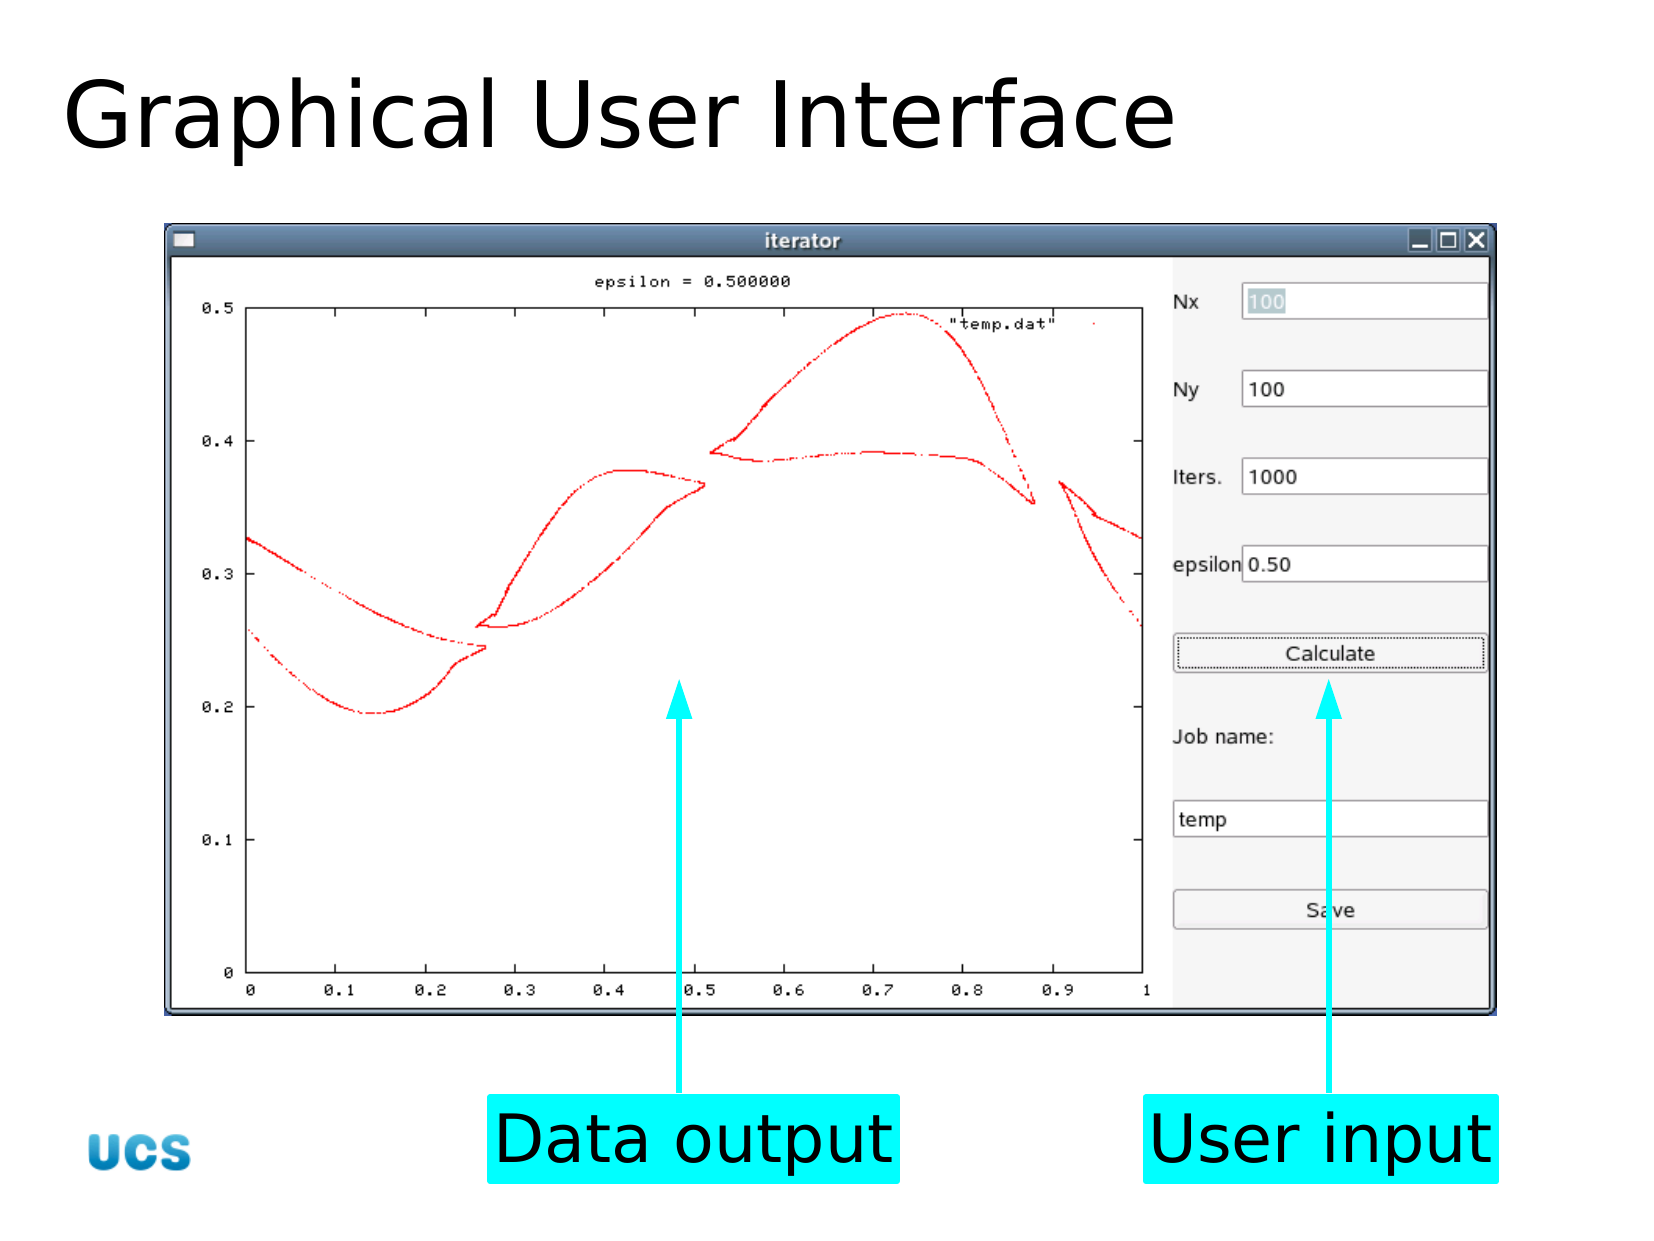

Graphical User Interface
Data output
User input